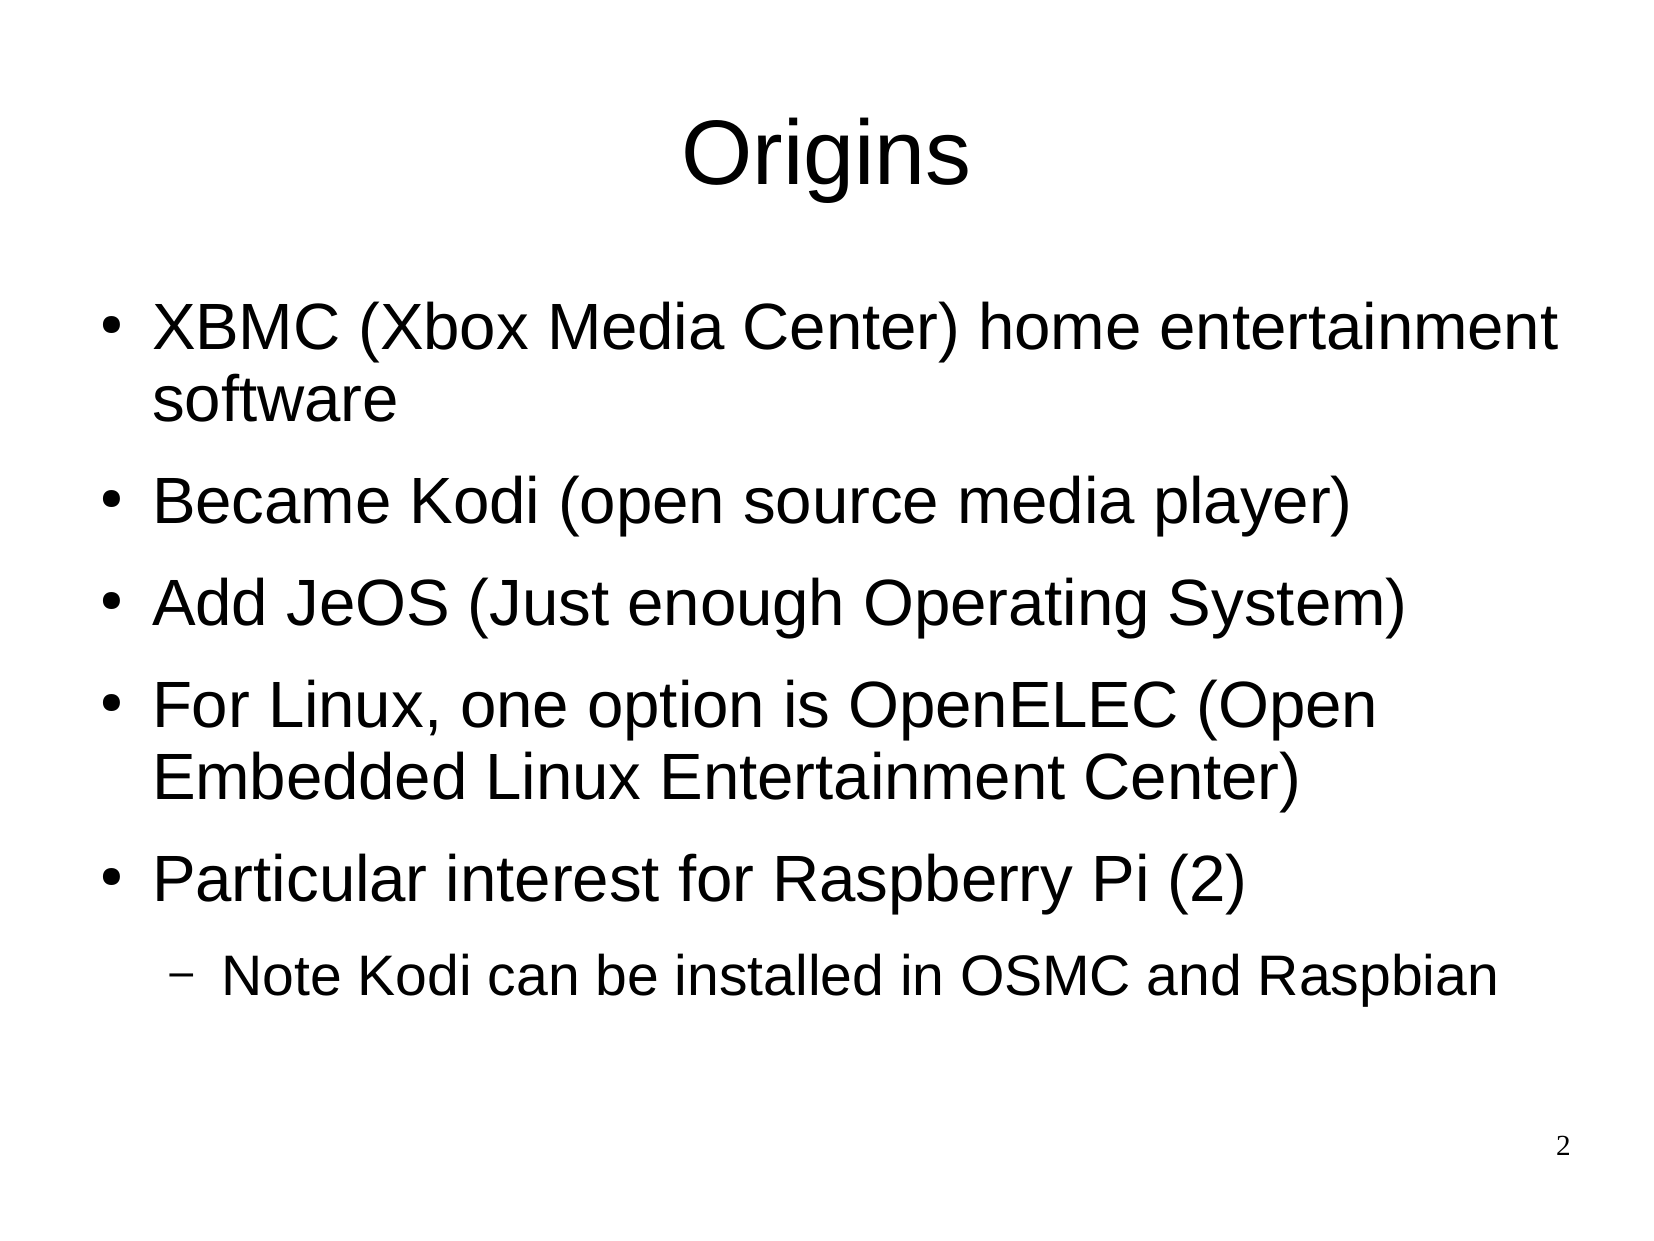

# Origins
XBMC (Xbox Media Center) home entertainment software
Became Kodi (open source media player)
Add JeOS (Just enough Operating System)
For Linux, one option is OpenELEC (Open Embedded Linux Entertainment Center)
Particular interest for Raspberry Pi (2)
Note Kodi can be installed in OSMC and Raspbian
2